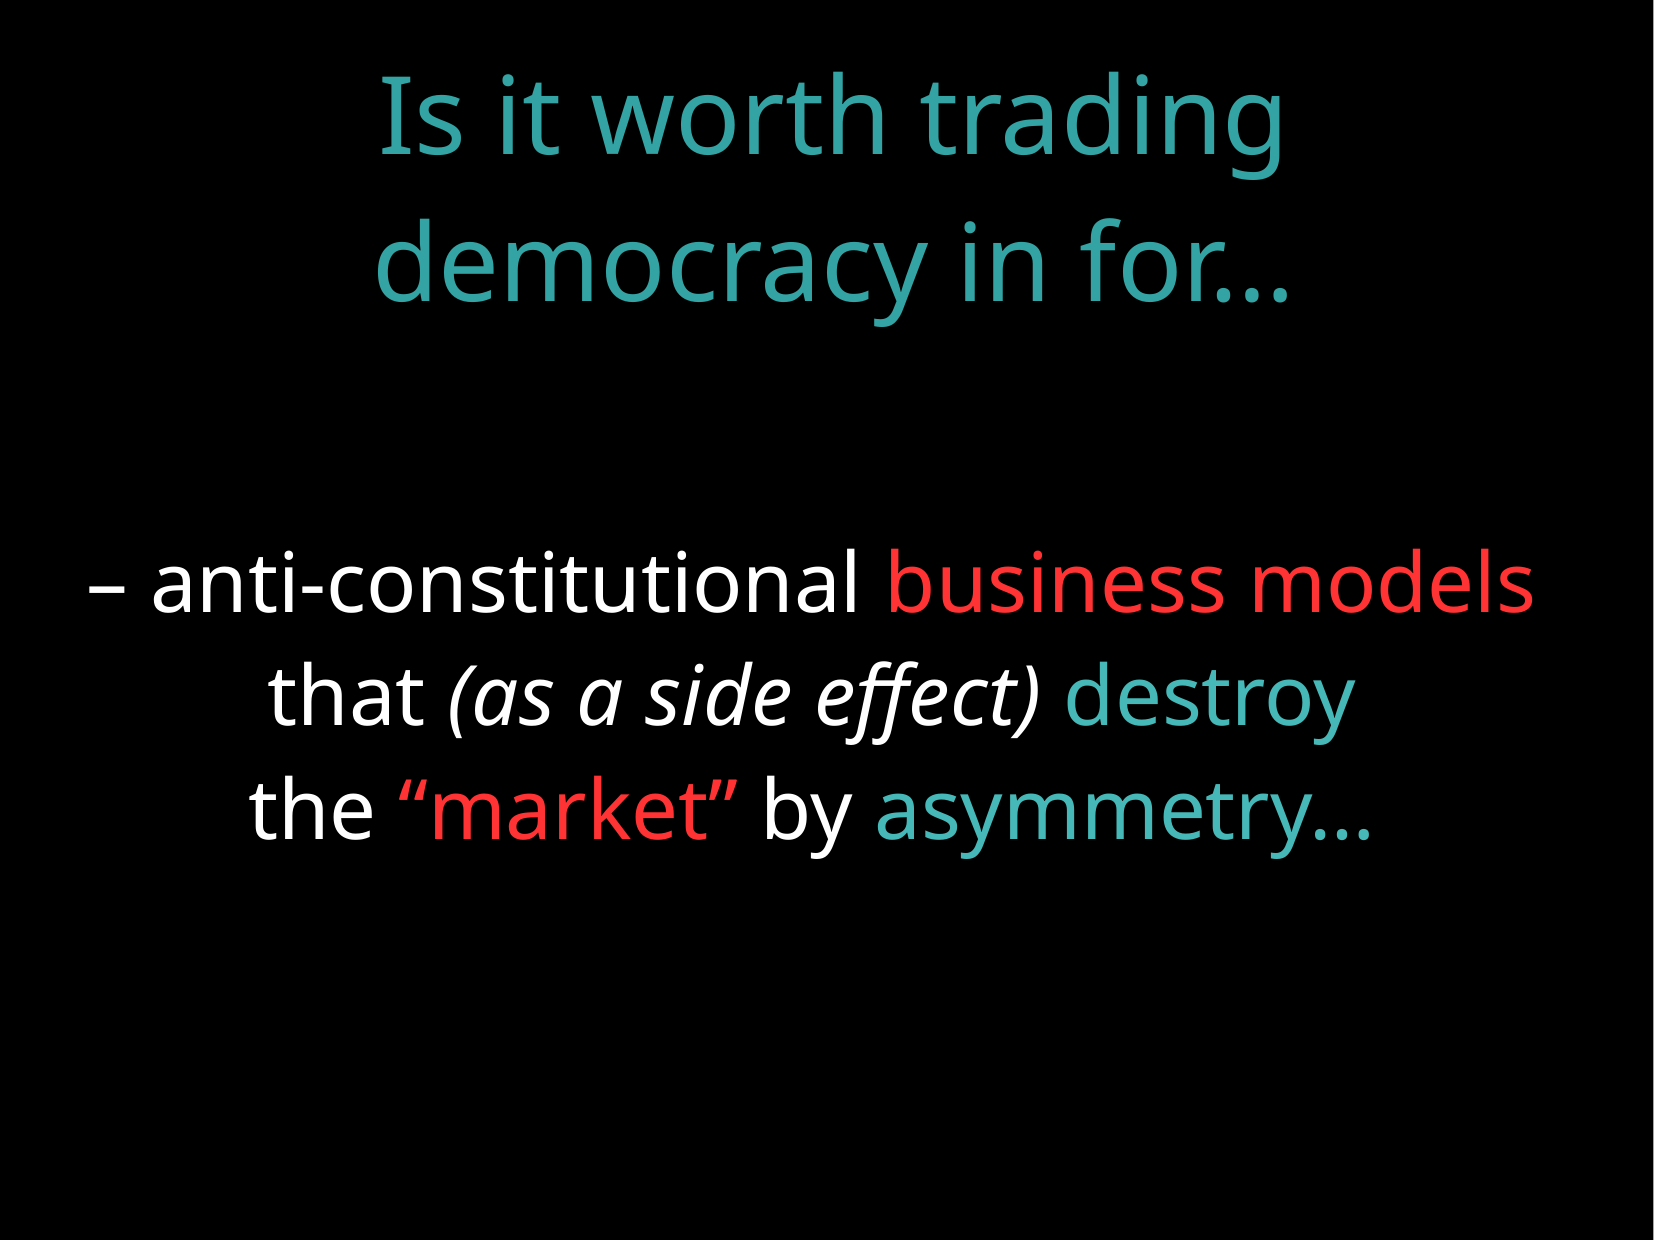

# Is it worth trading democracy in for…
– anti-constitutional business models
that (as a side effect) destroy
the “market” by asymmetry…